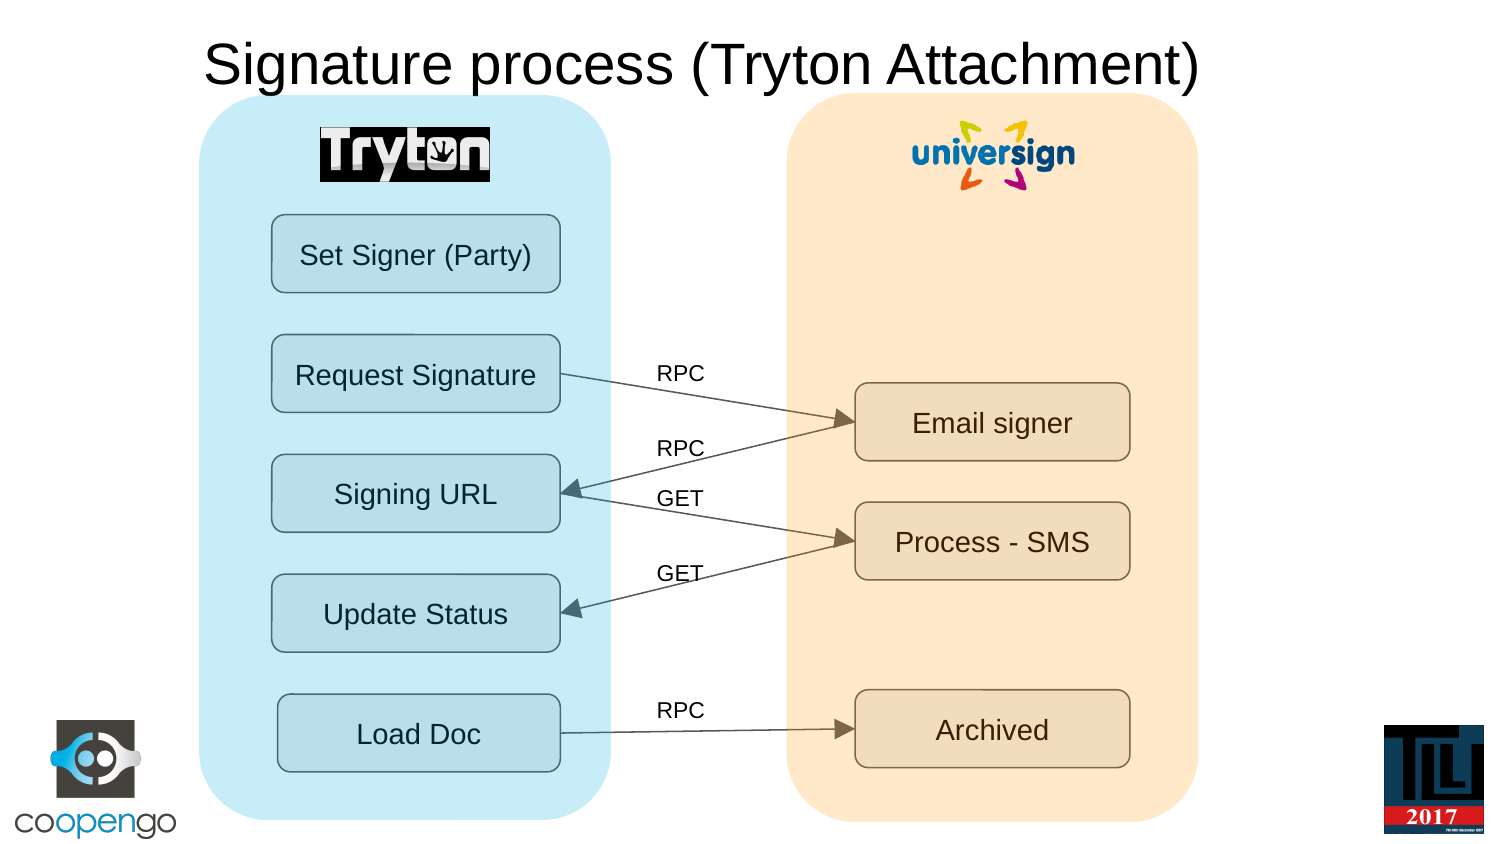

# Signature process (Tryton Attachment)
Set Signer (Party)
Request Signature
RPC
Email signer
RPC
Signing URL
GET
Process - SMS
GET
Update Status
RPC
Archived
Load Doc